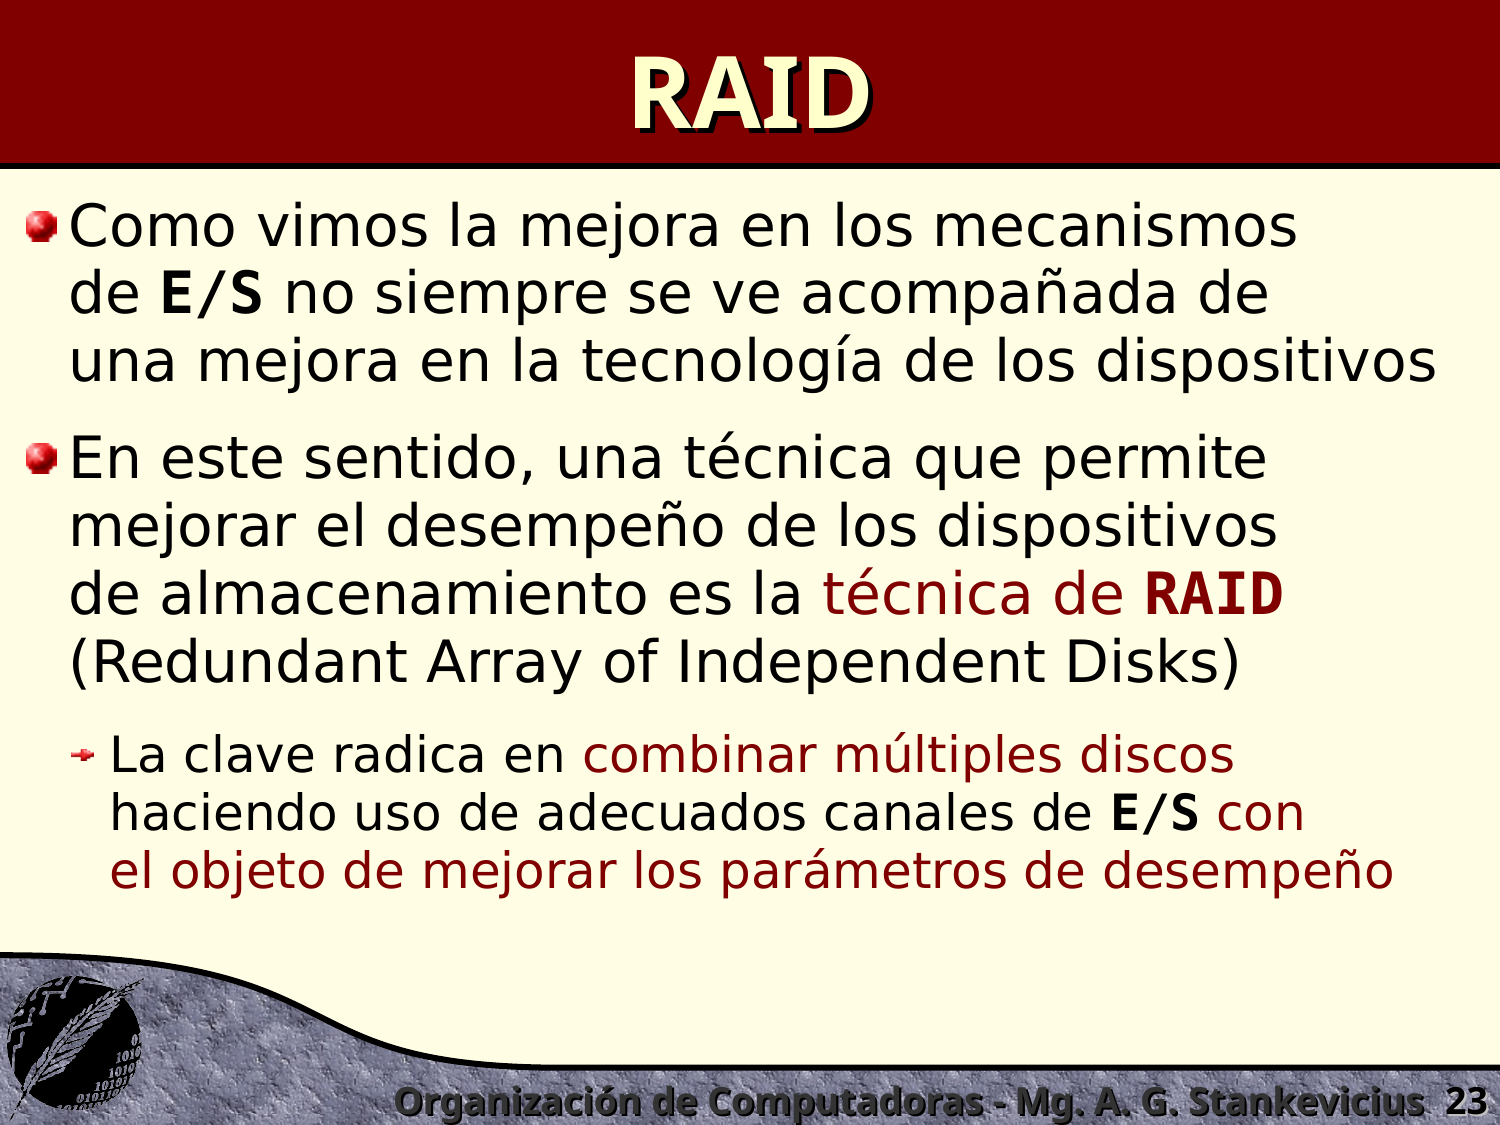

# RAID
Como vimos la mejora en los mecanismos
de E/S no siempre se ve acompañada de
una mejora en la tecnología de los dispositivos
En este sentido, una técnica que permite mejorar el desempeño de los dispositivos
de almacenamiento es la técnica de RAID (Redundant Array of Independent Disks)
La clave radica en combinar múltiples discos
haciendo uso de adecuados canales de E/S con
el objeto de mejorar los parámetros de desempeño
23